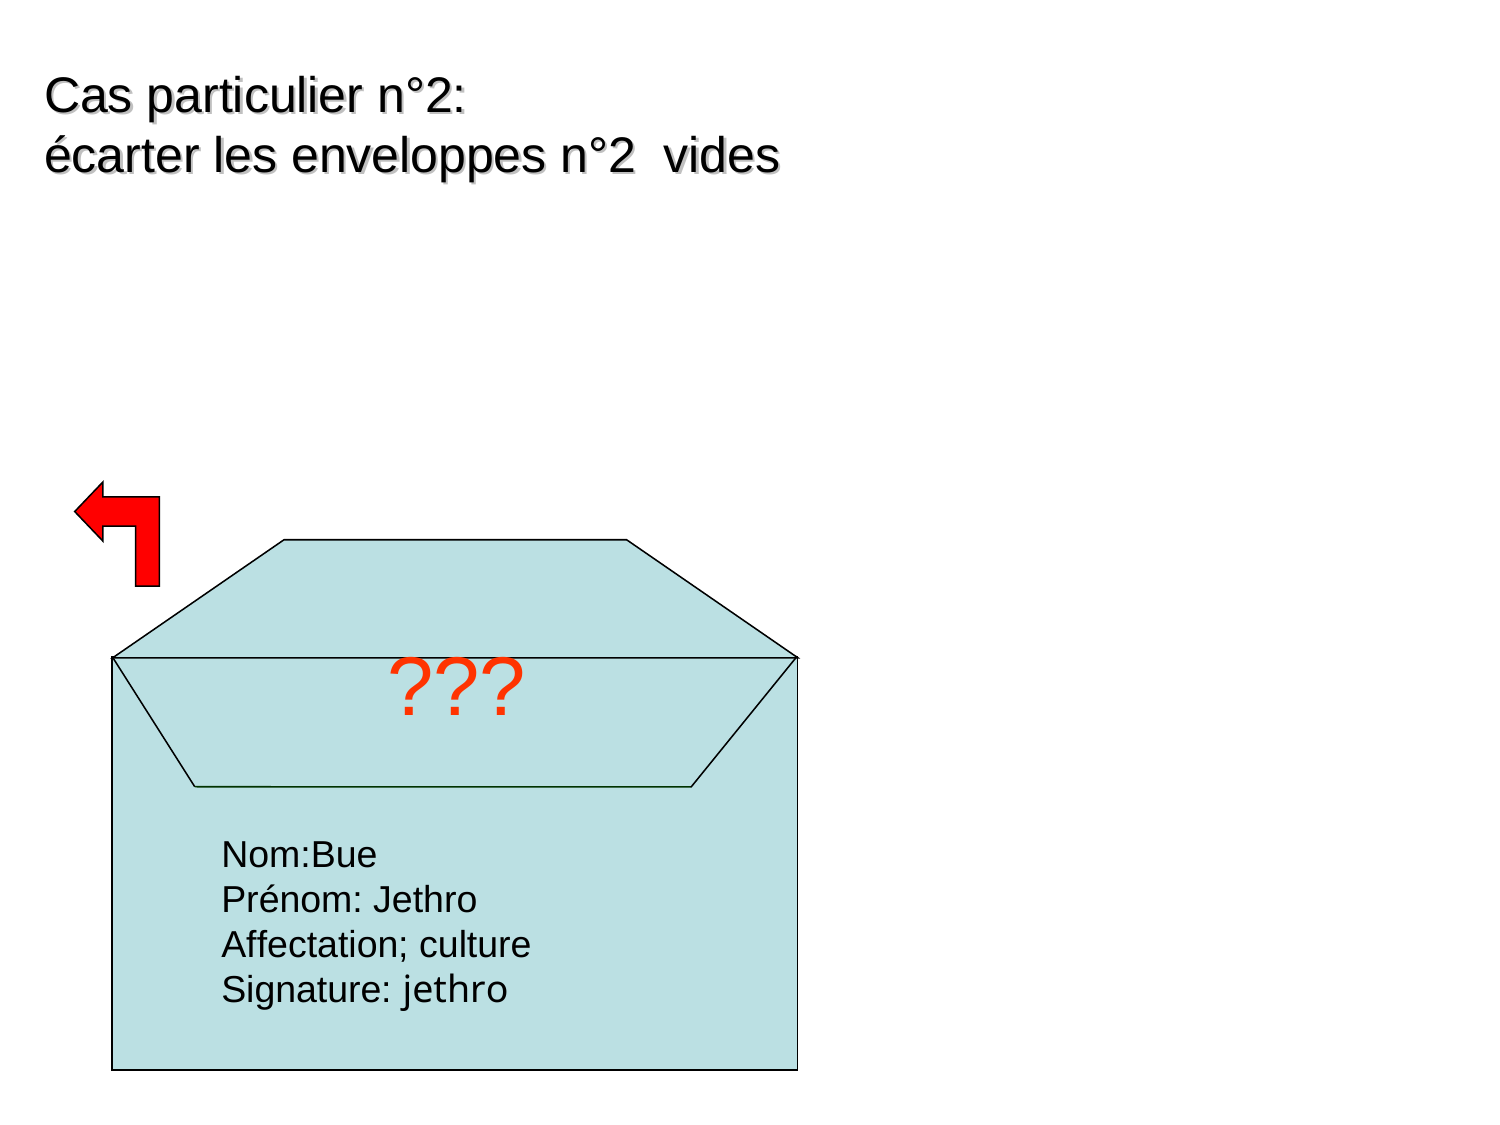

Cas particulier n°2:
écarter les enveloppes n°2 vides
???
Nom:Bue
Prénom: Jethro
Affectation; culture
Signature: jethro